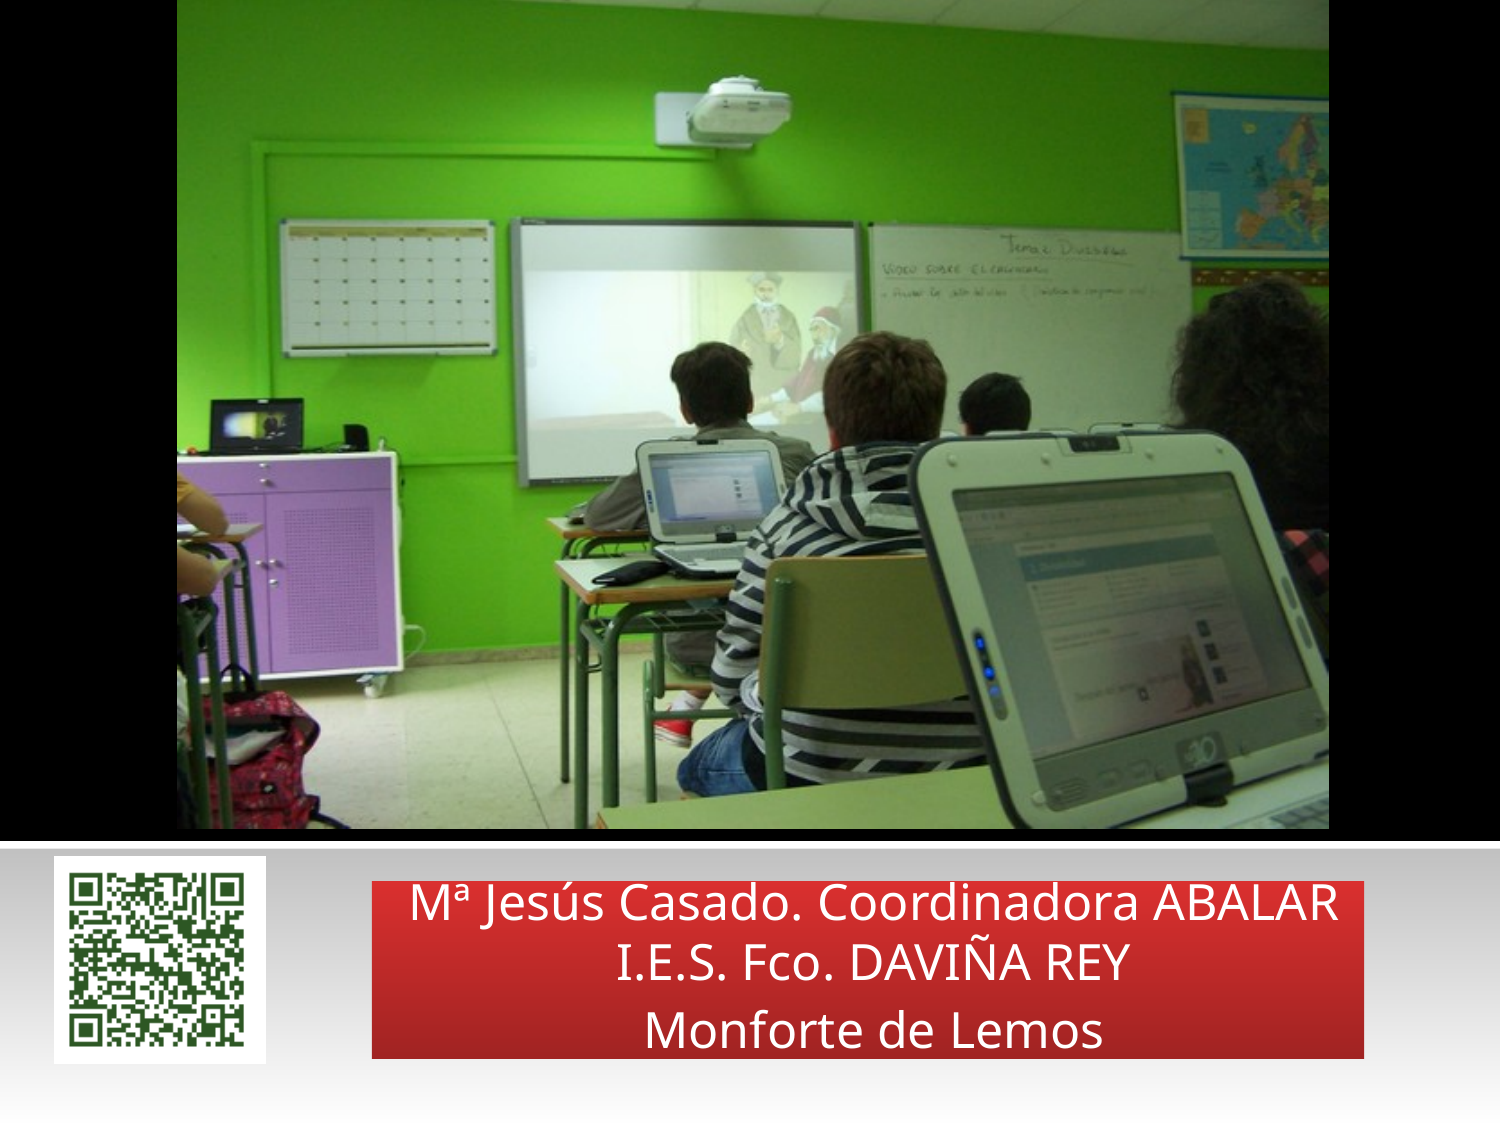

Mª Jesús Casado. Coordinadora ABALAR
I.E.S. Fco. DAVIÑA REY
Monforte de Lemos